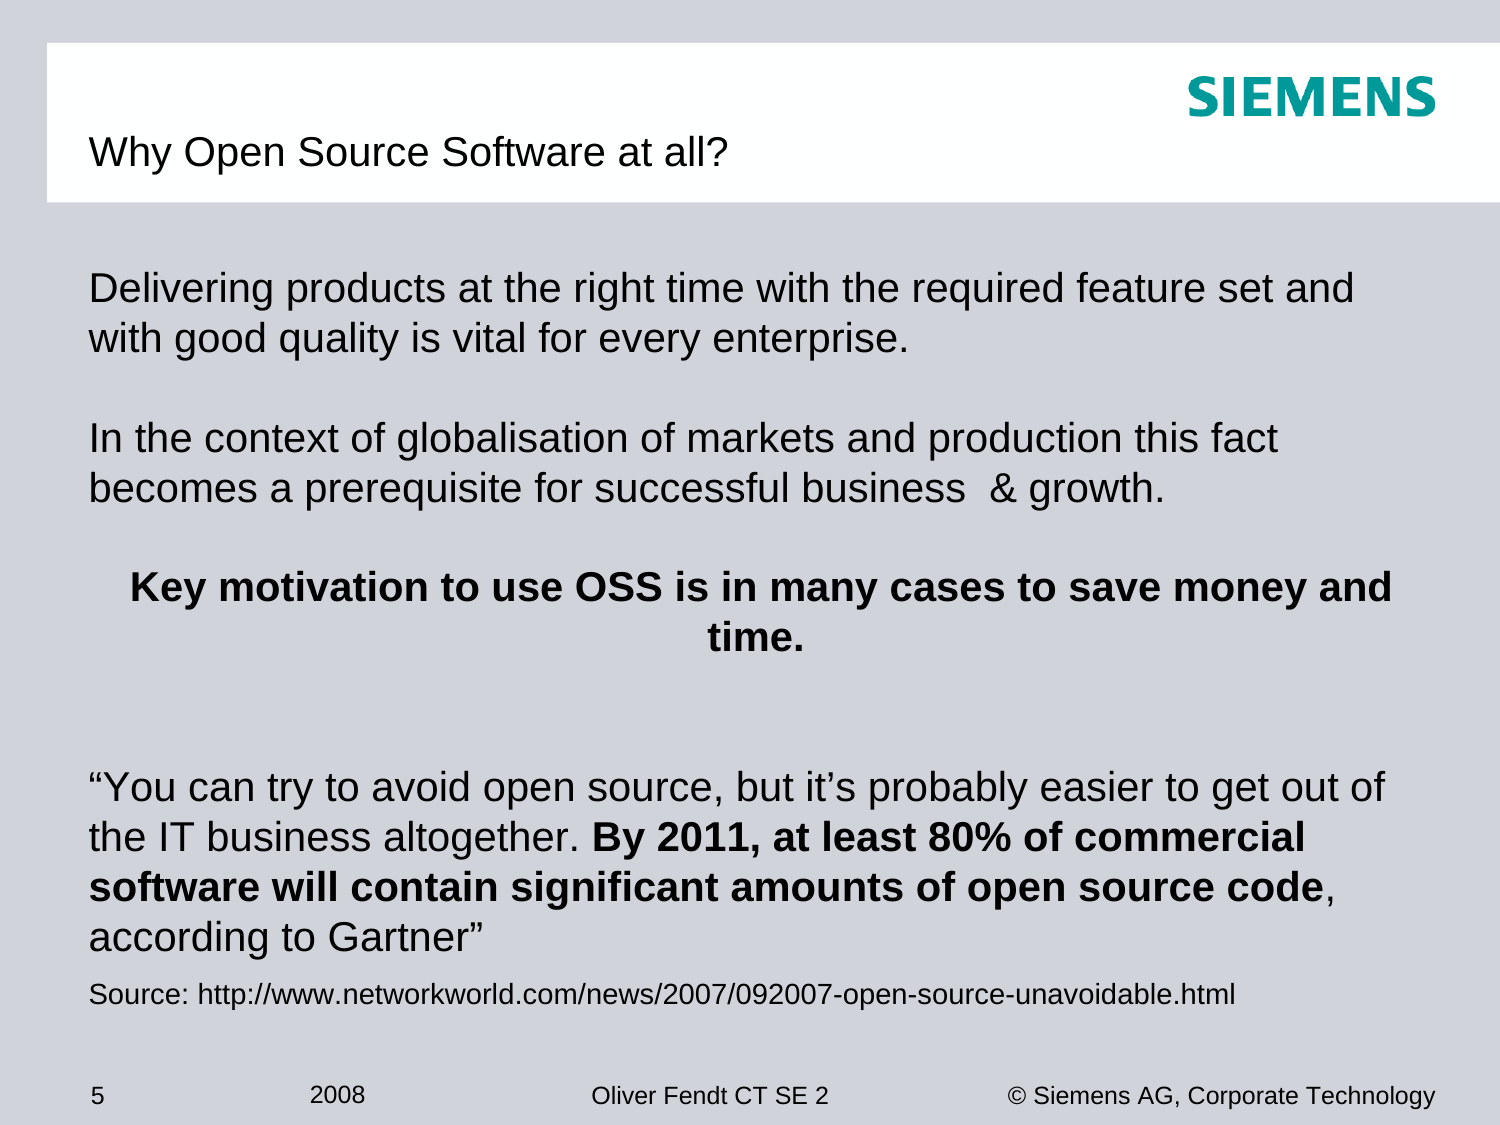

# Why Open Source Software at all?
Delivering products at the right time with the required feature set and with good quality is vital for every enterprise.
In the context of globalisation of markets and production this fact becomes a prerequisite for successful business & growth.
Key motivation to use OSS is in many cases to save money and time.
“You can try to avoid open source, but it’s probably easier to get out of the IT business altogether. By 2011, at least 80% of commercial software will contain significant amounts of open source code, according to Gartner”
Source: http://www.networkworld.com/news/2007/092007-open-source-unavoidable.html